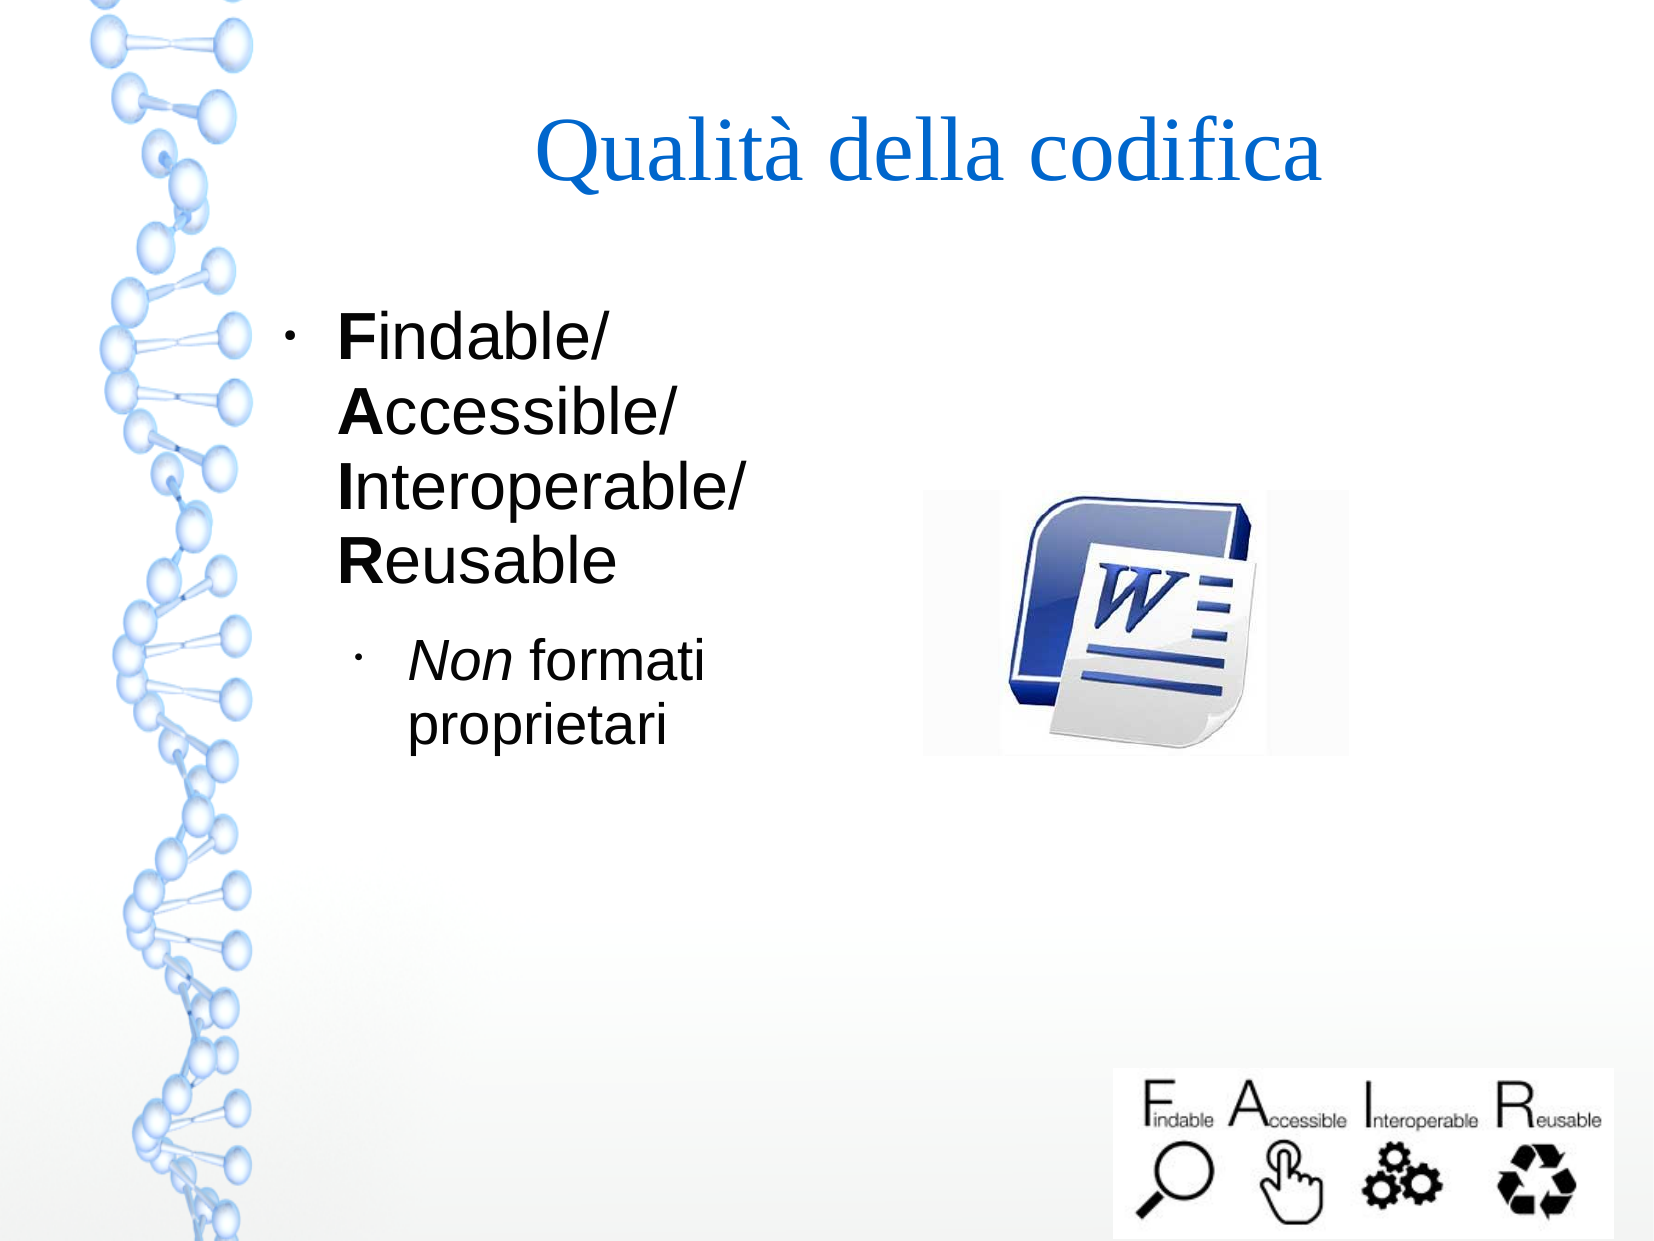

Qualità della codifica
# Findable/Accessible/Interoperable/Reusable
Non formati proprietari